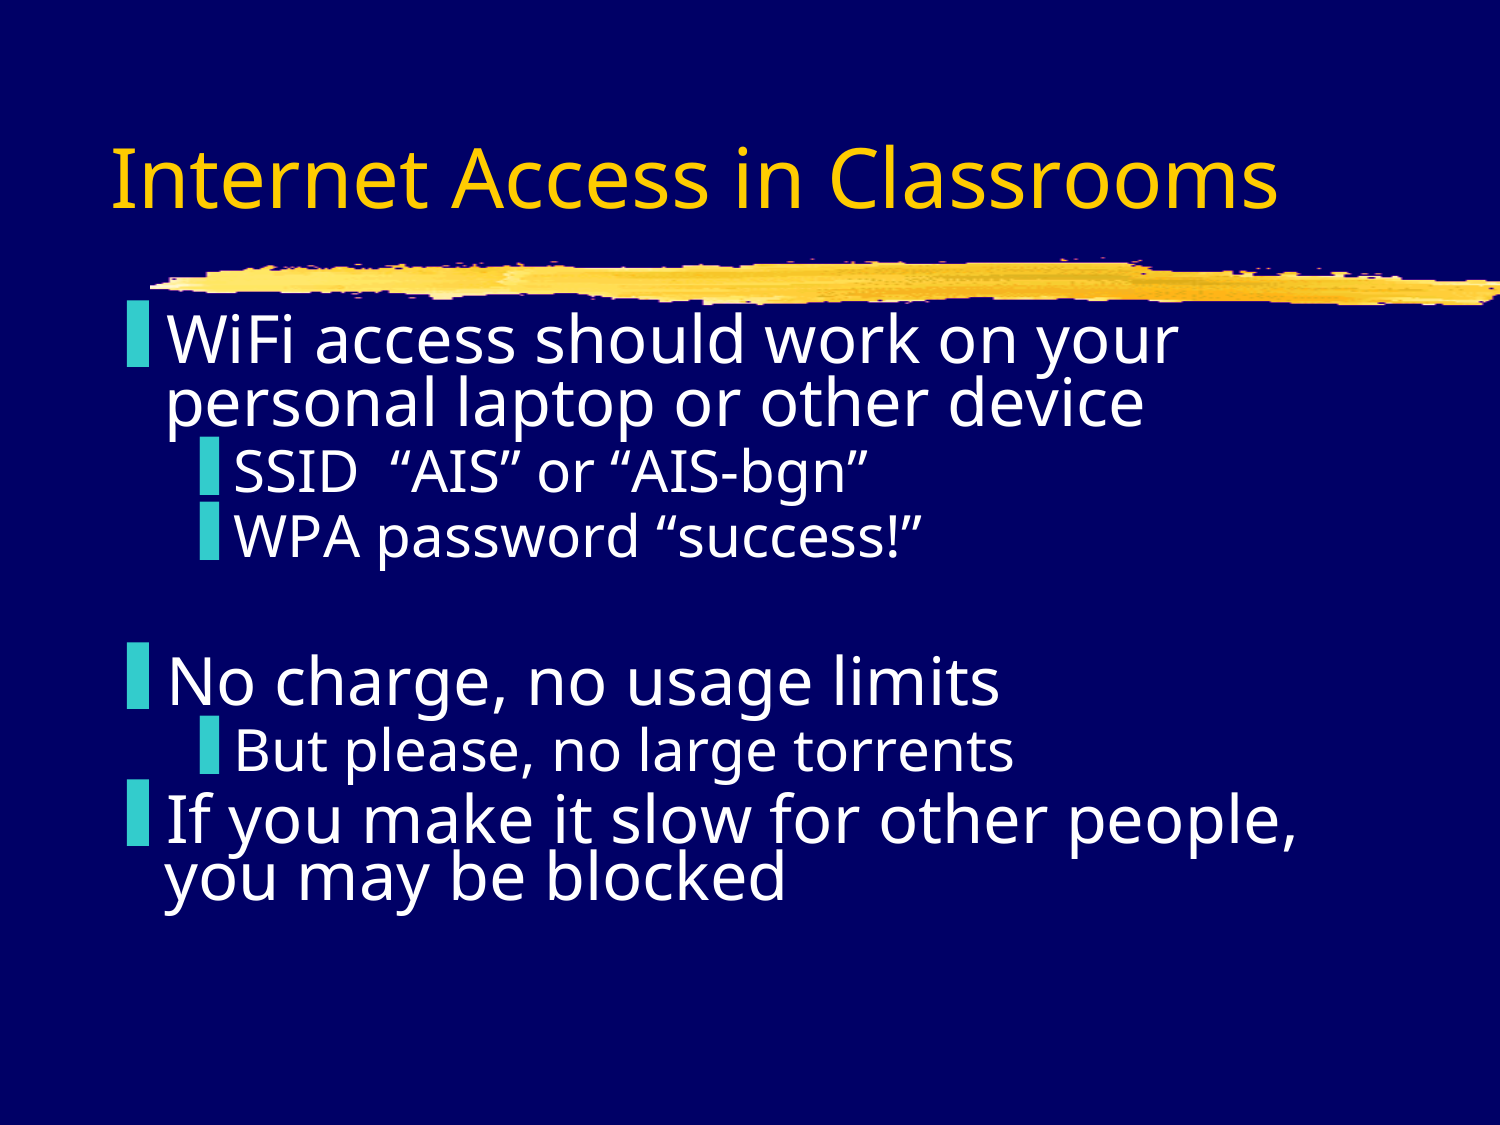

# Internet Access in Classrooms
WiFi access should work on your personal laptop or other device
SSID “AIS” or “AIS-bgn”
WPA password “success!”
No charge, no usage limits
But please, no large torrents
If you make it slow for other people, you may be blocked